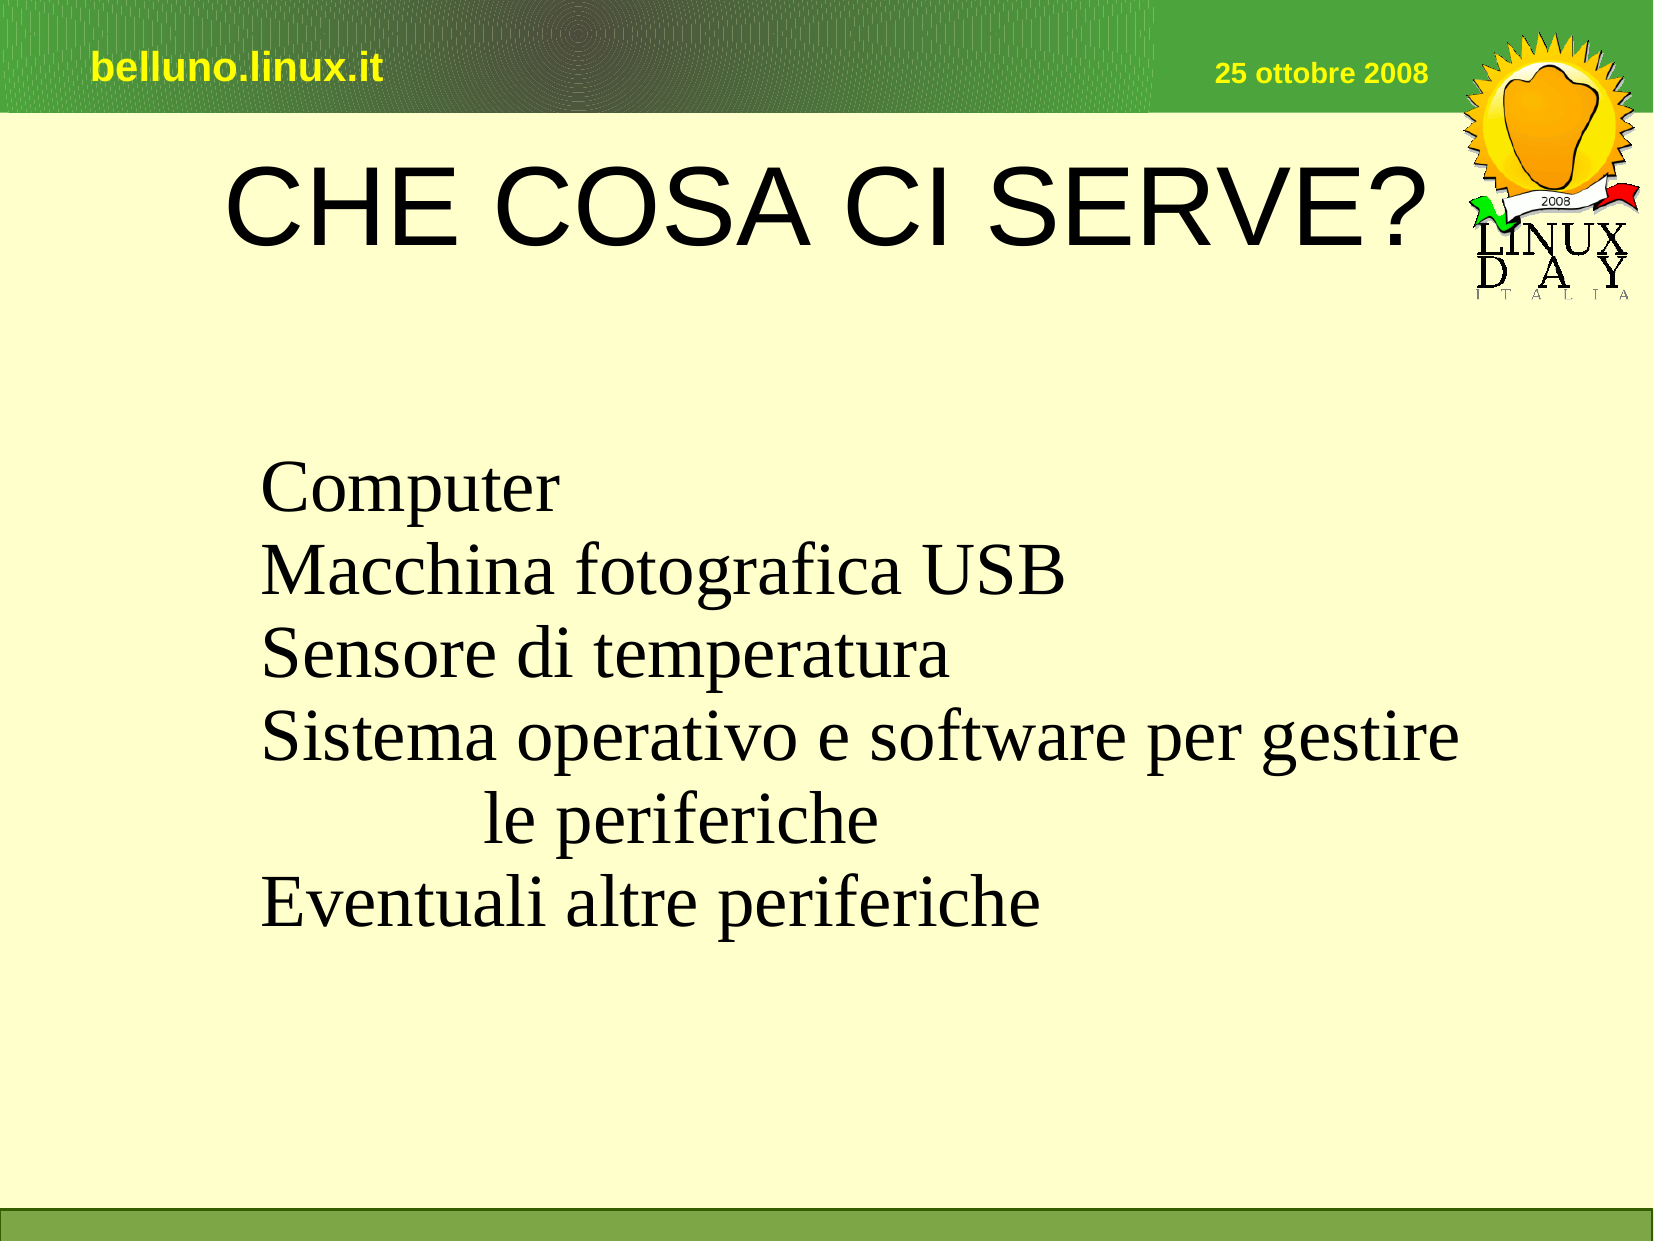

# CHE COSA CI SERVE?
Computer
Macchina fotografica USB
Sensore di temperatura
Sistema operativo e software per gestire le periferiche
Eventuali altre periferiche